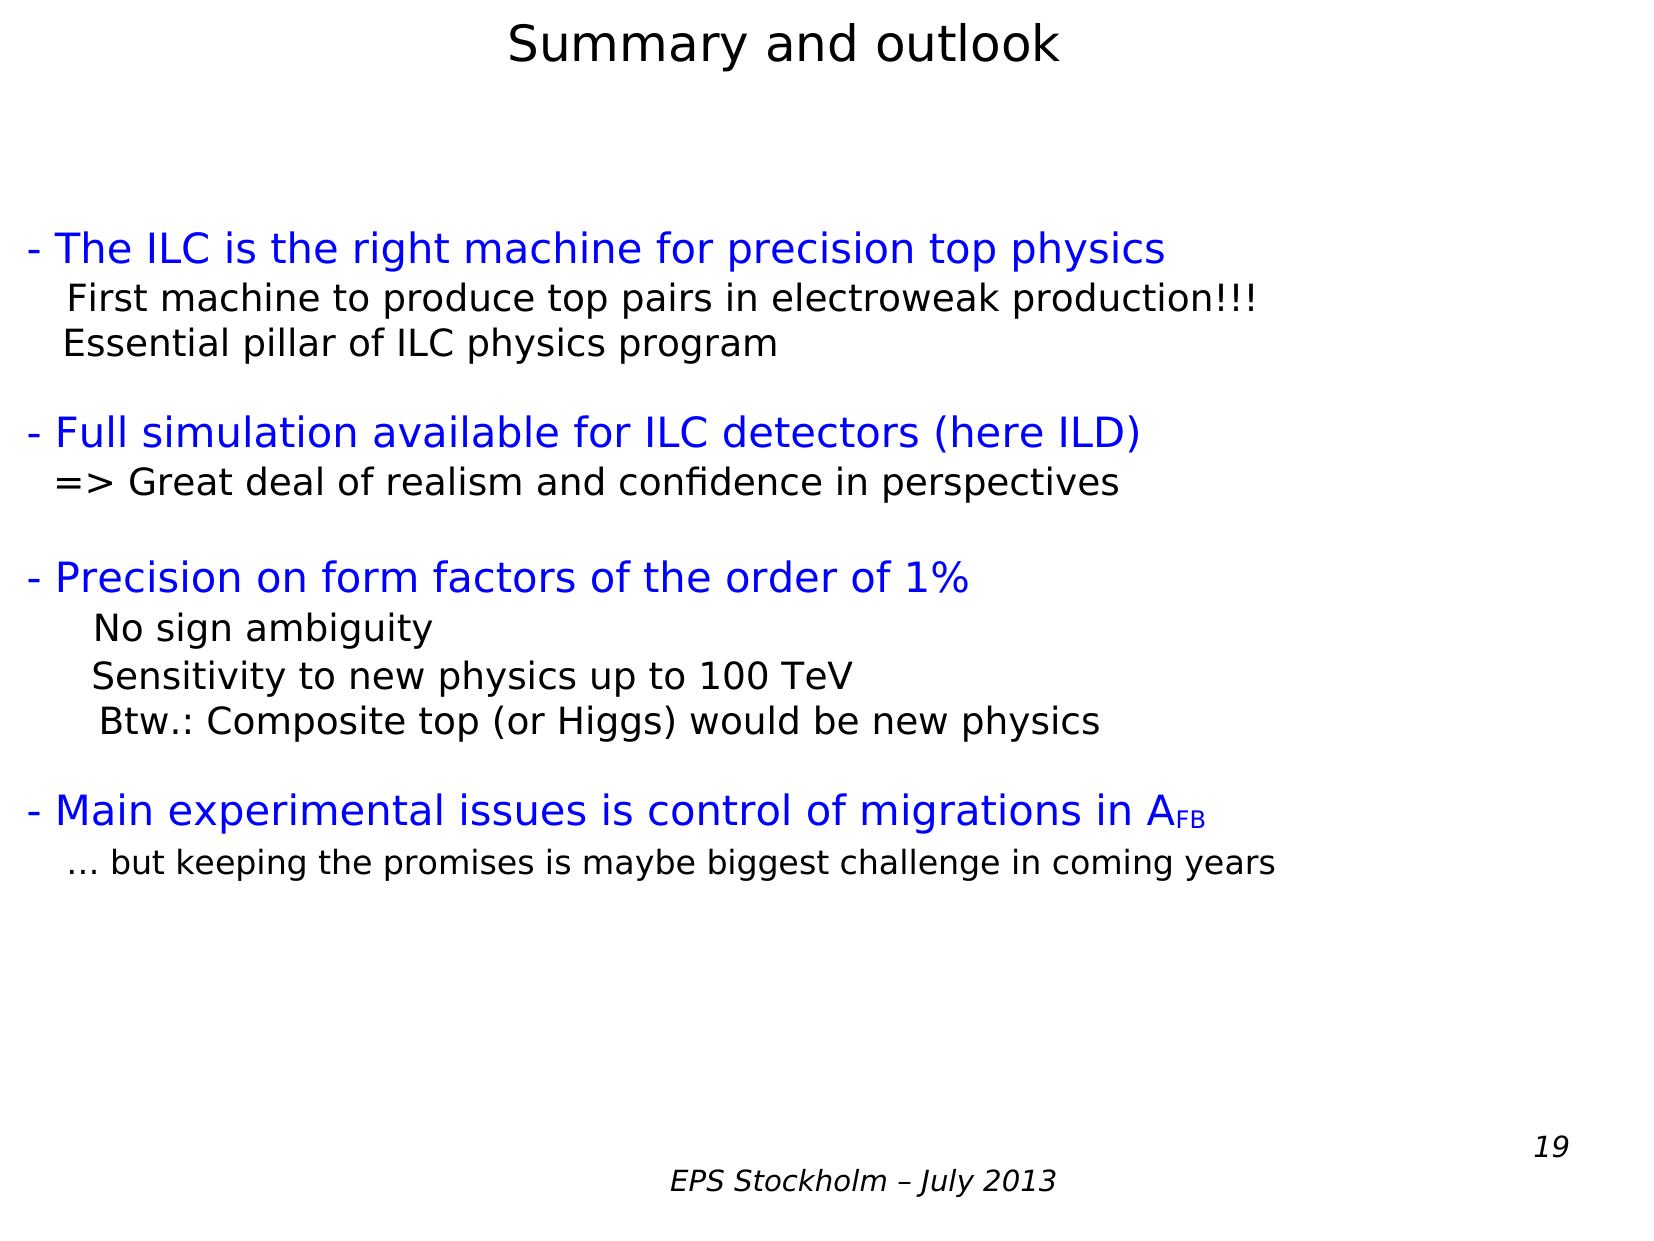

Summary and outlook
- The ILC is the right machine for precision top physics
 First machine to produce top pairs in electroweak production!!!
 Essential pillar of ILC physics program
- Full simulation available for ILC detectors (here ILD)
 => Great deal of realism and confidence in perspectives
- Precision on form factors of the order of 1%
 No sign ambiguity
 Sensitivity to new physics up to 100 TeV
 Btw.: Composite top (or Higgs) would be new physics
- Main experimental issues is control of migrations in AFB
 … but keeping the promises is maybe biggest challenge in coming years
FCPPL Workshop - March 2012
19